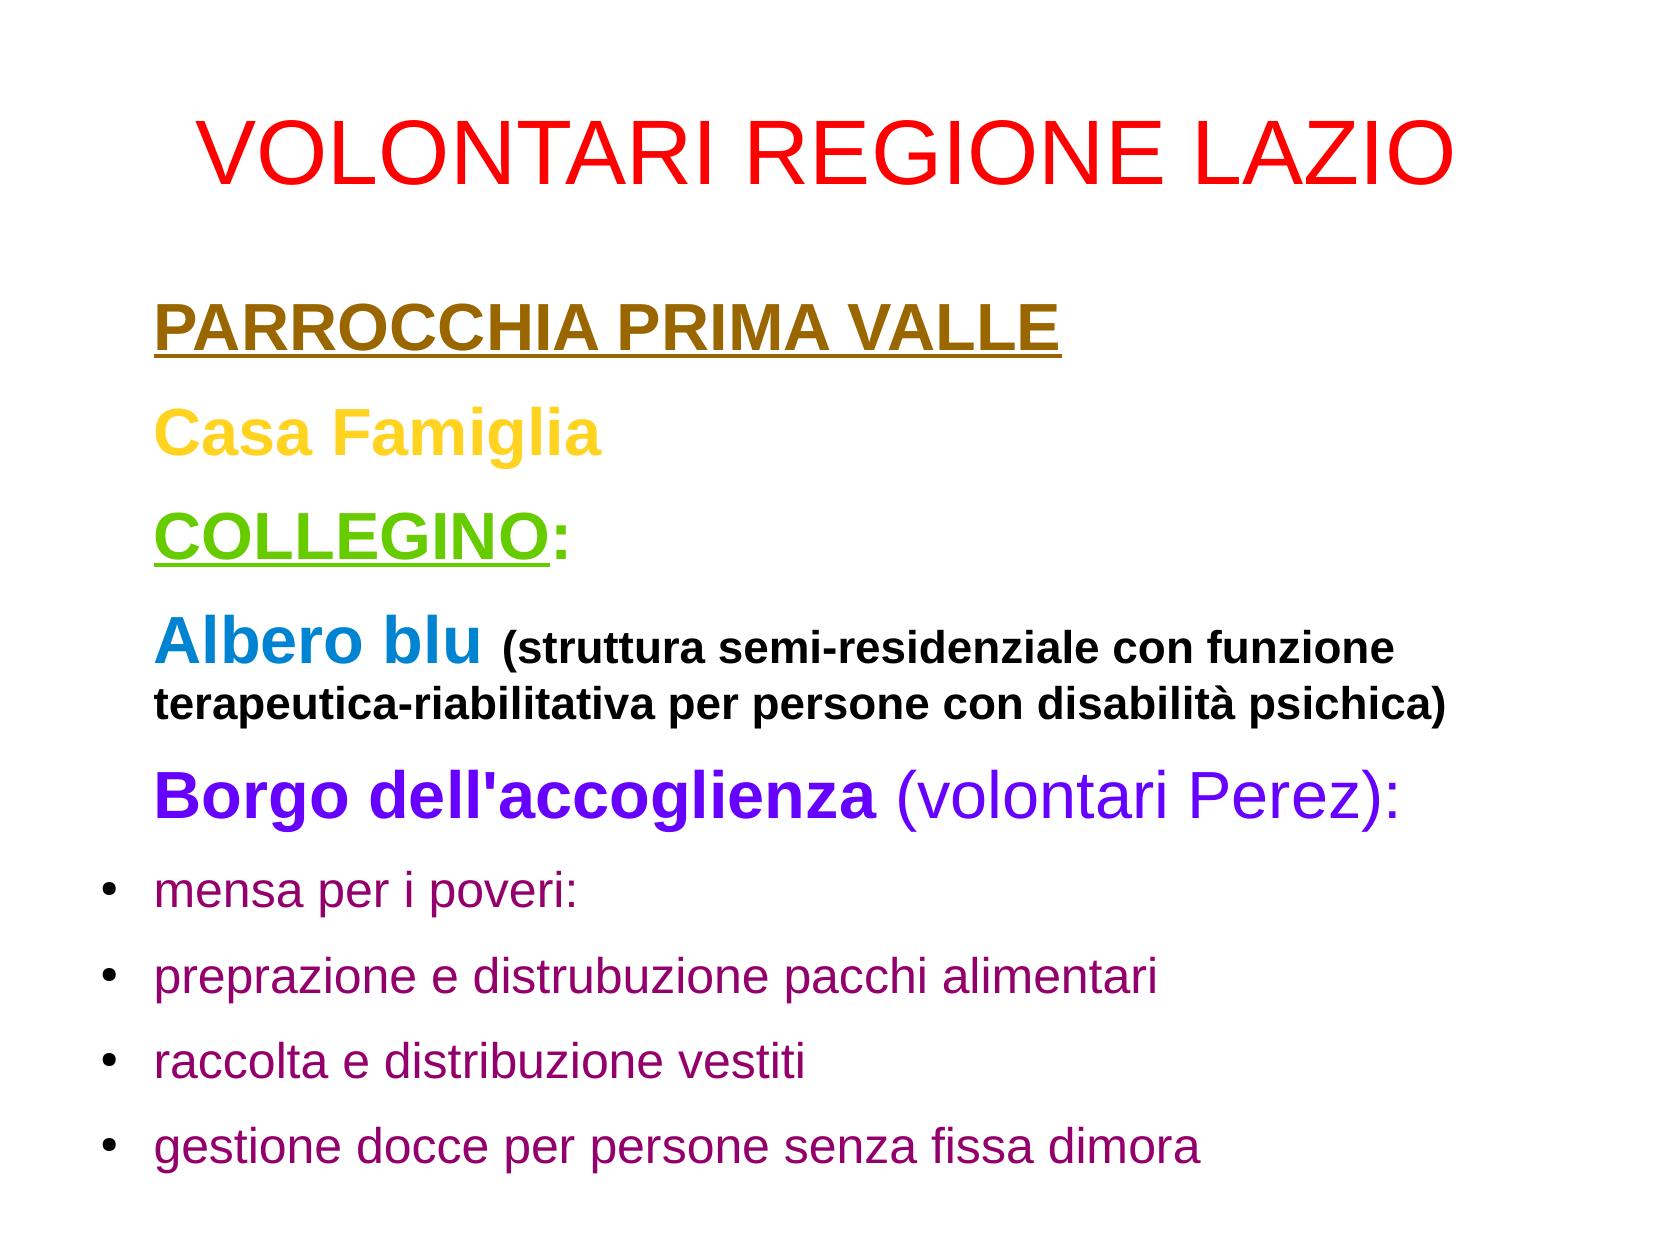

# VOLONTARI REGIONE LAZIO
PARROCCHIA PRIMA VALLE
Casa Famiglia
COLLEGINO:
Albero blu (struttura semi-residenziale con funzione terapeutica-riabilitativa per persone con disabilità psichica)
Borgo dell'accoglienza (volontari Perez):
mensa per i poveri:
preprazione e distrubuzione pacchi alimentari
raccolta e distribuzione vestiti
gestione docce per persone senza fissa dimora